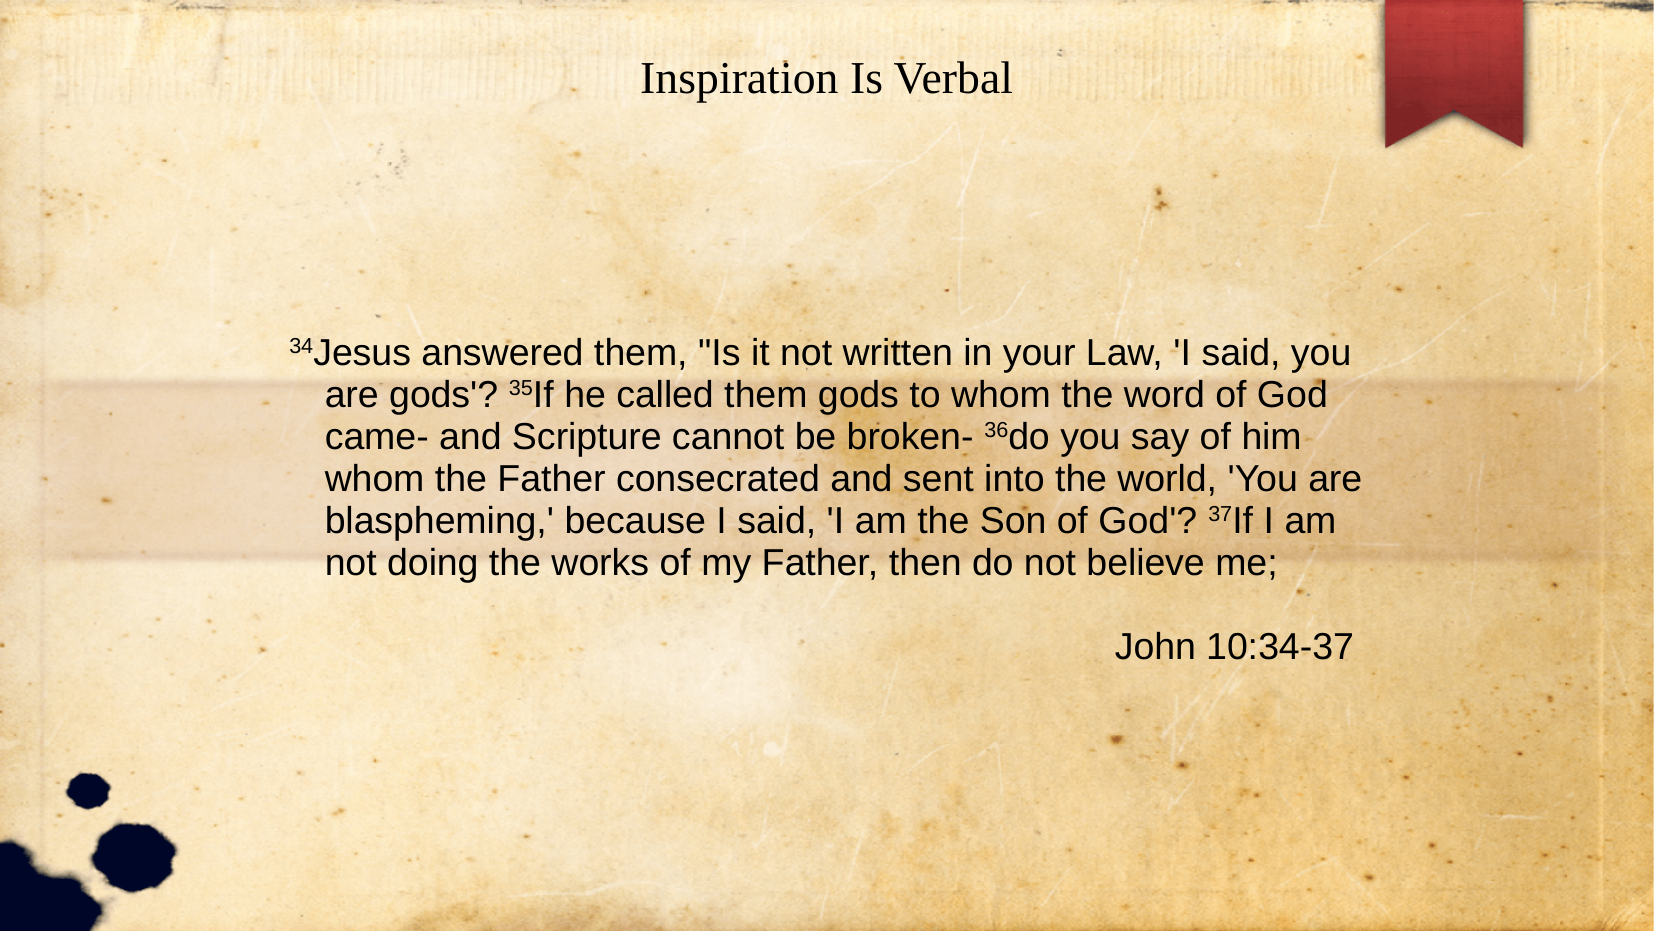

# Inspiration Is Verbal
34Jesus answered them, "Is it not written in your Law, 'I said, you are gods'? 35If he called them gods to whom the word of God came- and Scripture cannot be broken- 36do you say of him whom the Father consecrated and sent into the world, 'You are blaspheming,' because I said, 'I am the Son of God'? 37If I am not doing the works of my Father, then do not believe me;
John 10:34-37